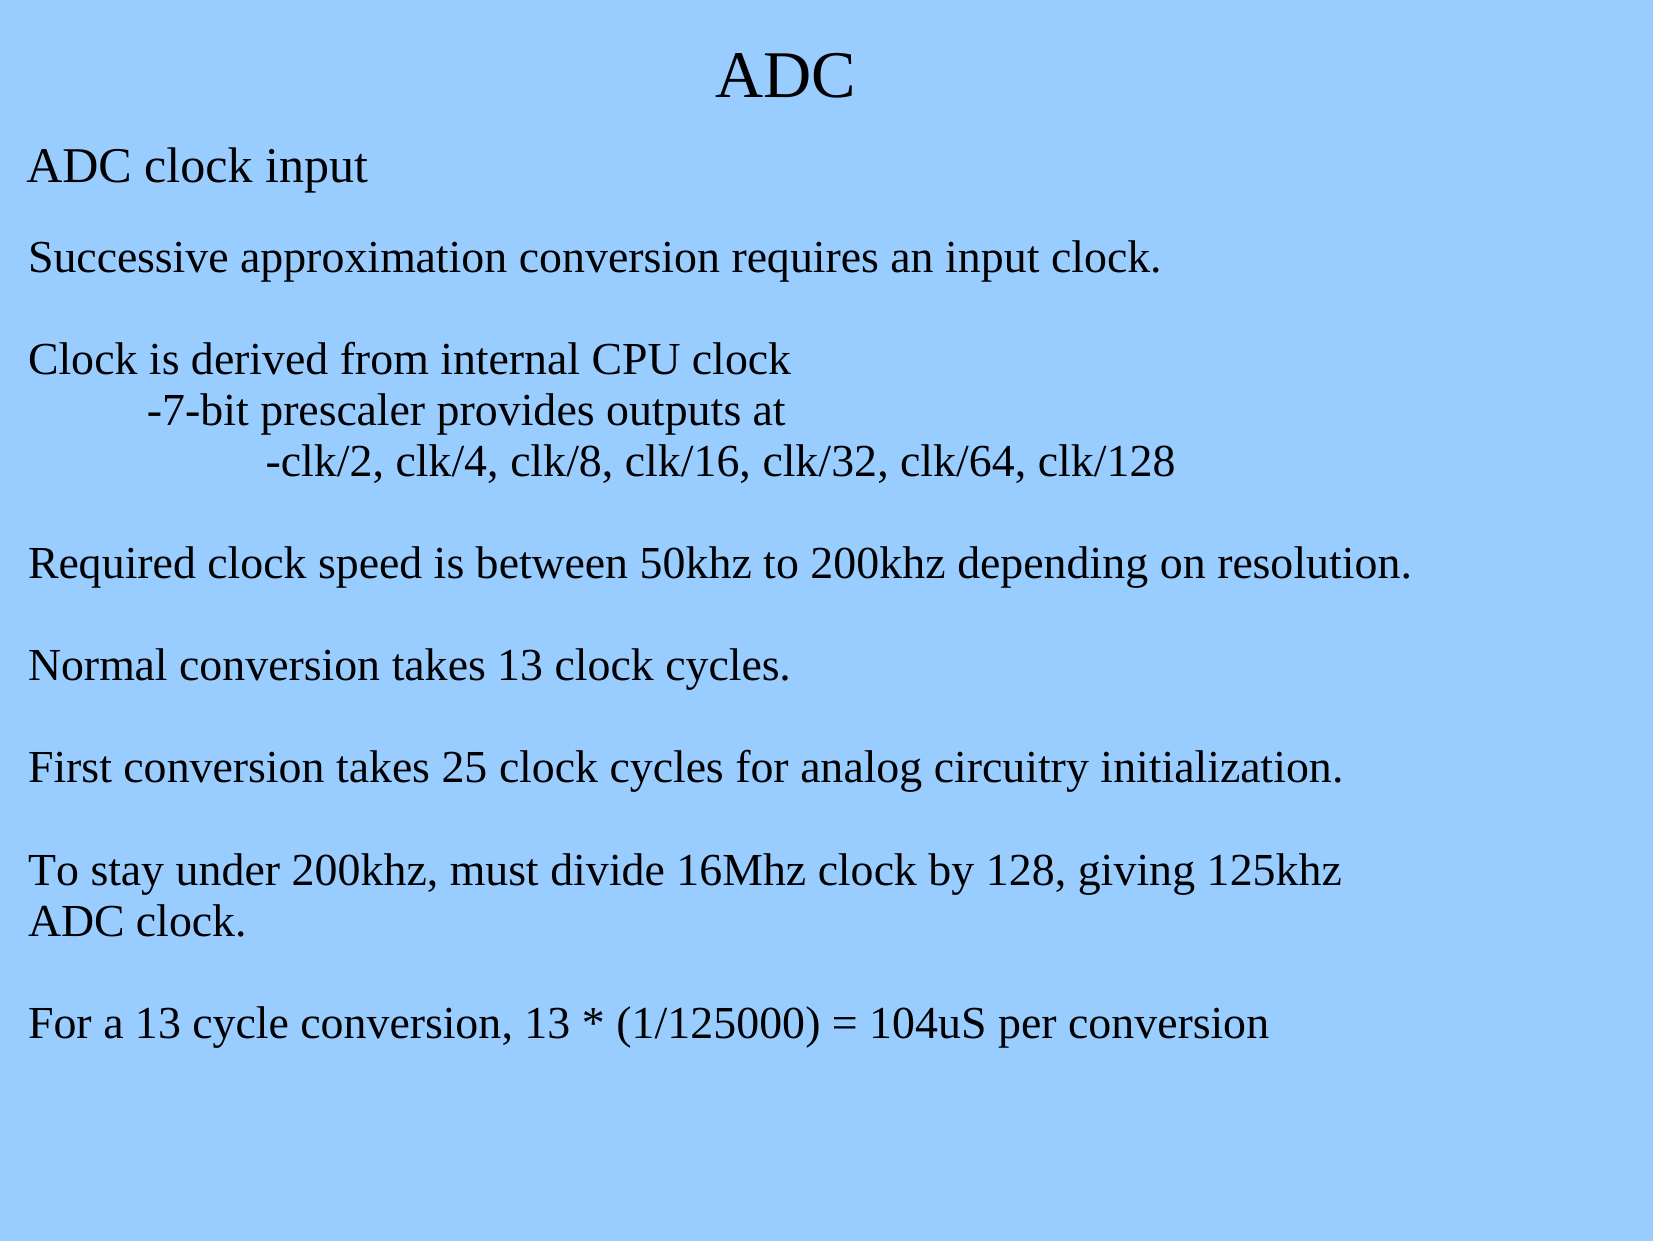

ADC
ADC clock input
Successive approximation conversion requires an input clock.
Clock is derived from internal CPU clock
	-7-bit prescaler provides outputs at
		-clk/2, clk/4, clk/8, clk/16, clk/32, clk/64, clk/128
Required clock speed is between 50khz to 200khz depending on resolution.
Normal conversion takes 13 clock cycles.
First conversion takes 25 clock cycles for analog circuitry initialization.
To stay under 200khz, must divide 16Mhz clock by 128, giving 125khz
ADC clock.
For a 13 cycle conversion, 13 * (1/125000) = 104uS per conversion